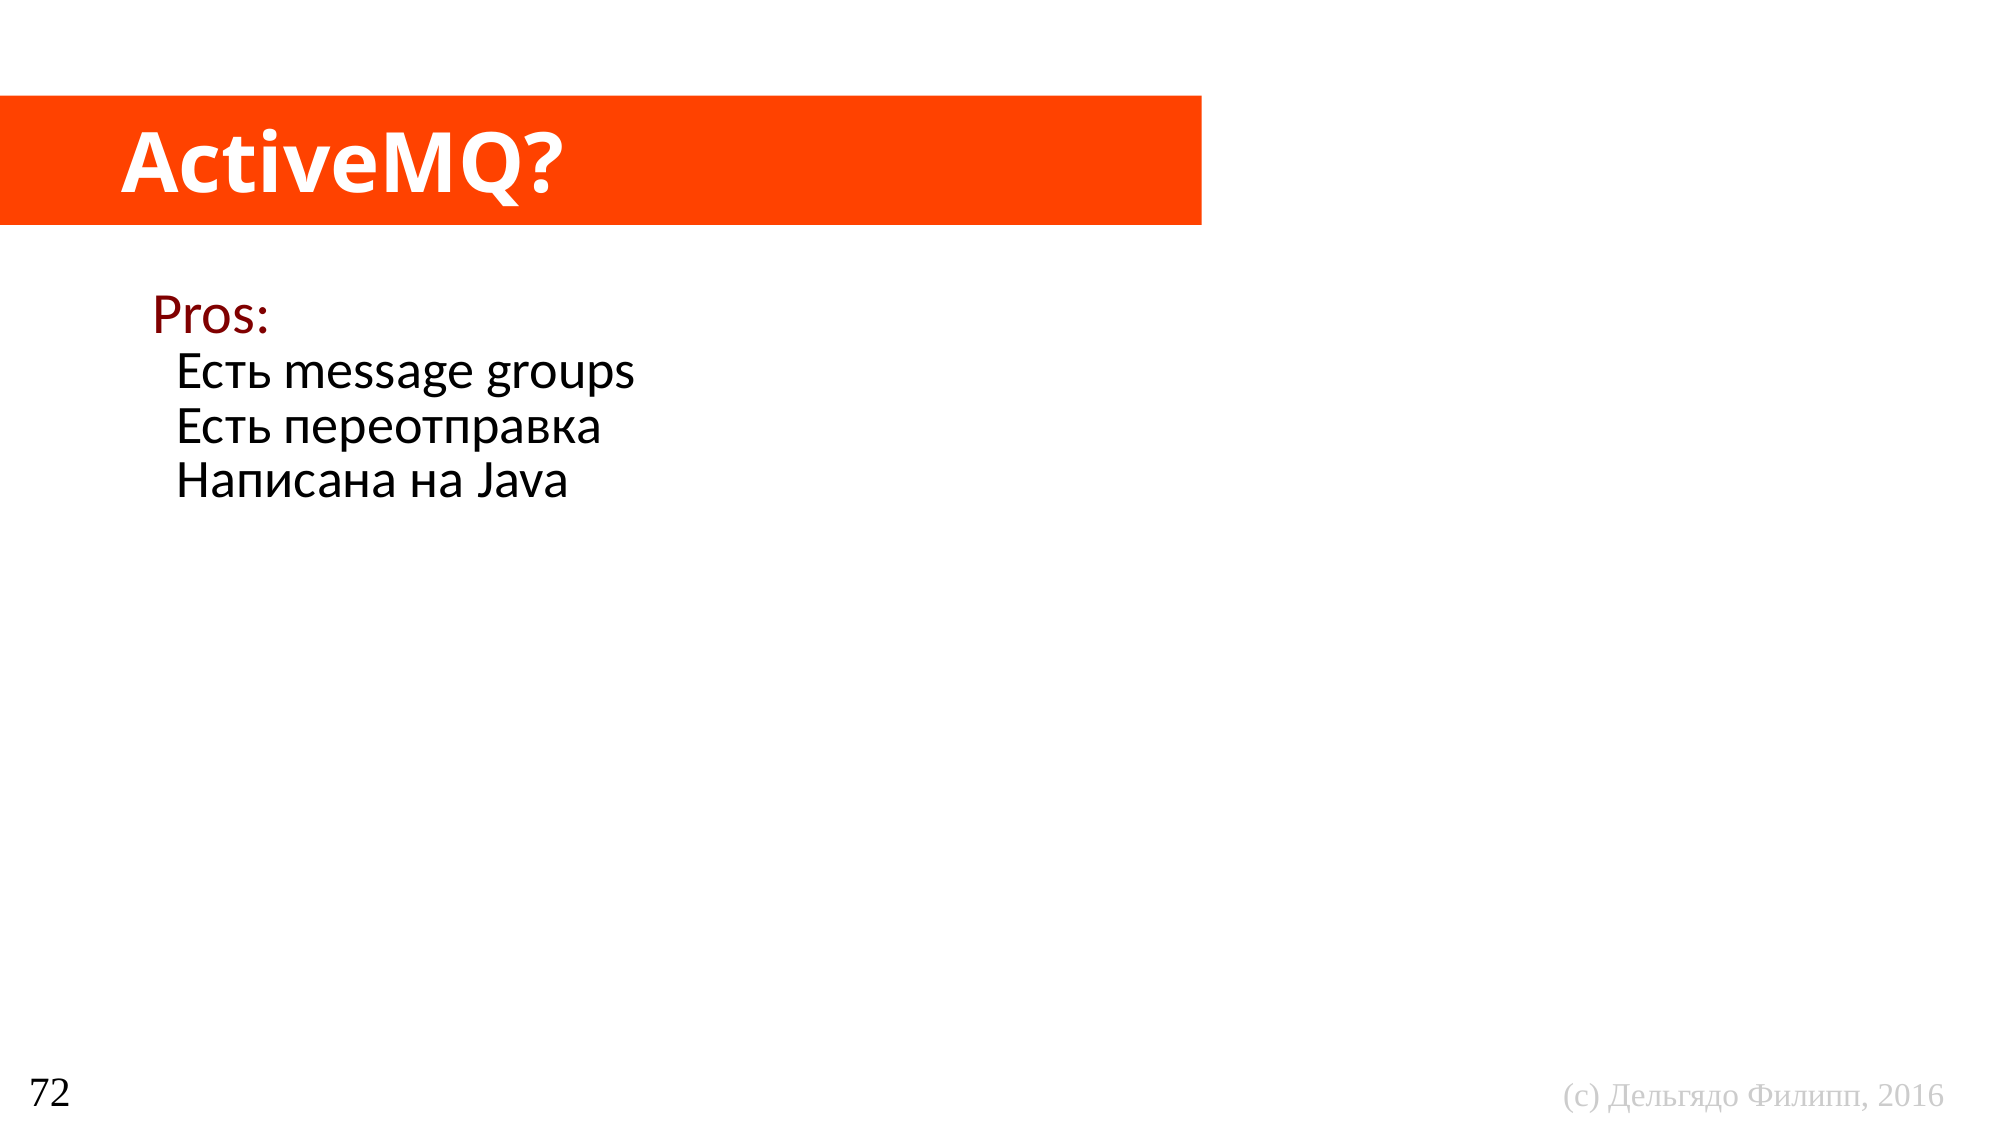

# ActiveMQ?
Pros:
 Есть message groups
 Есть переотправка
 Написана на Java
72
(c) Дельгядо Филипп, 2016